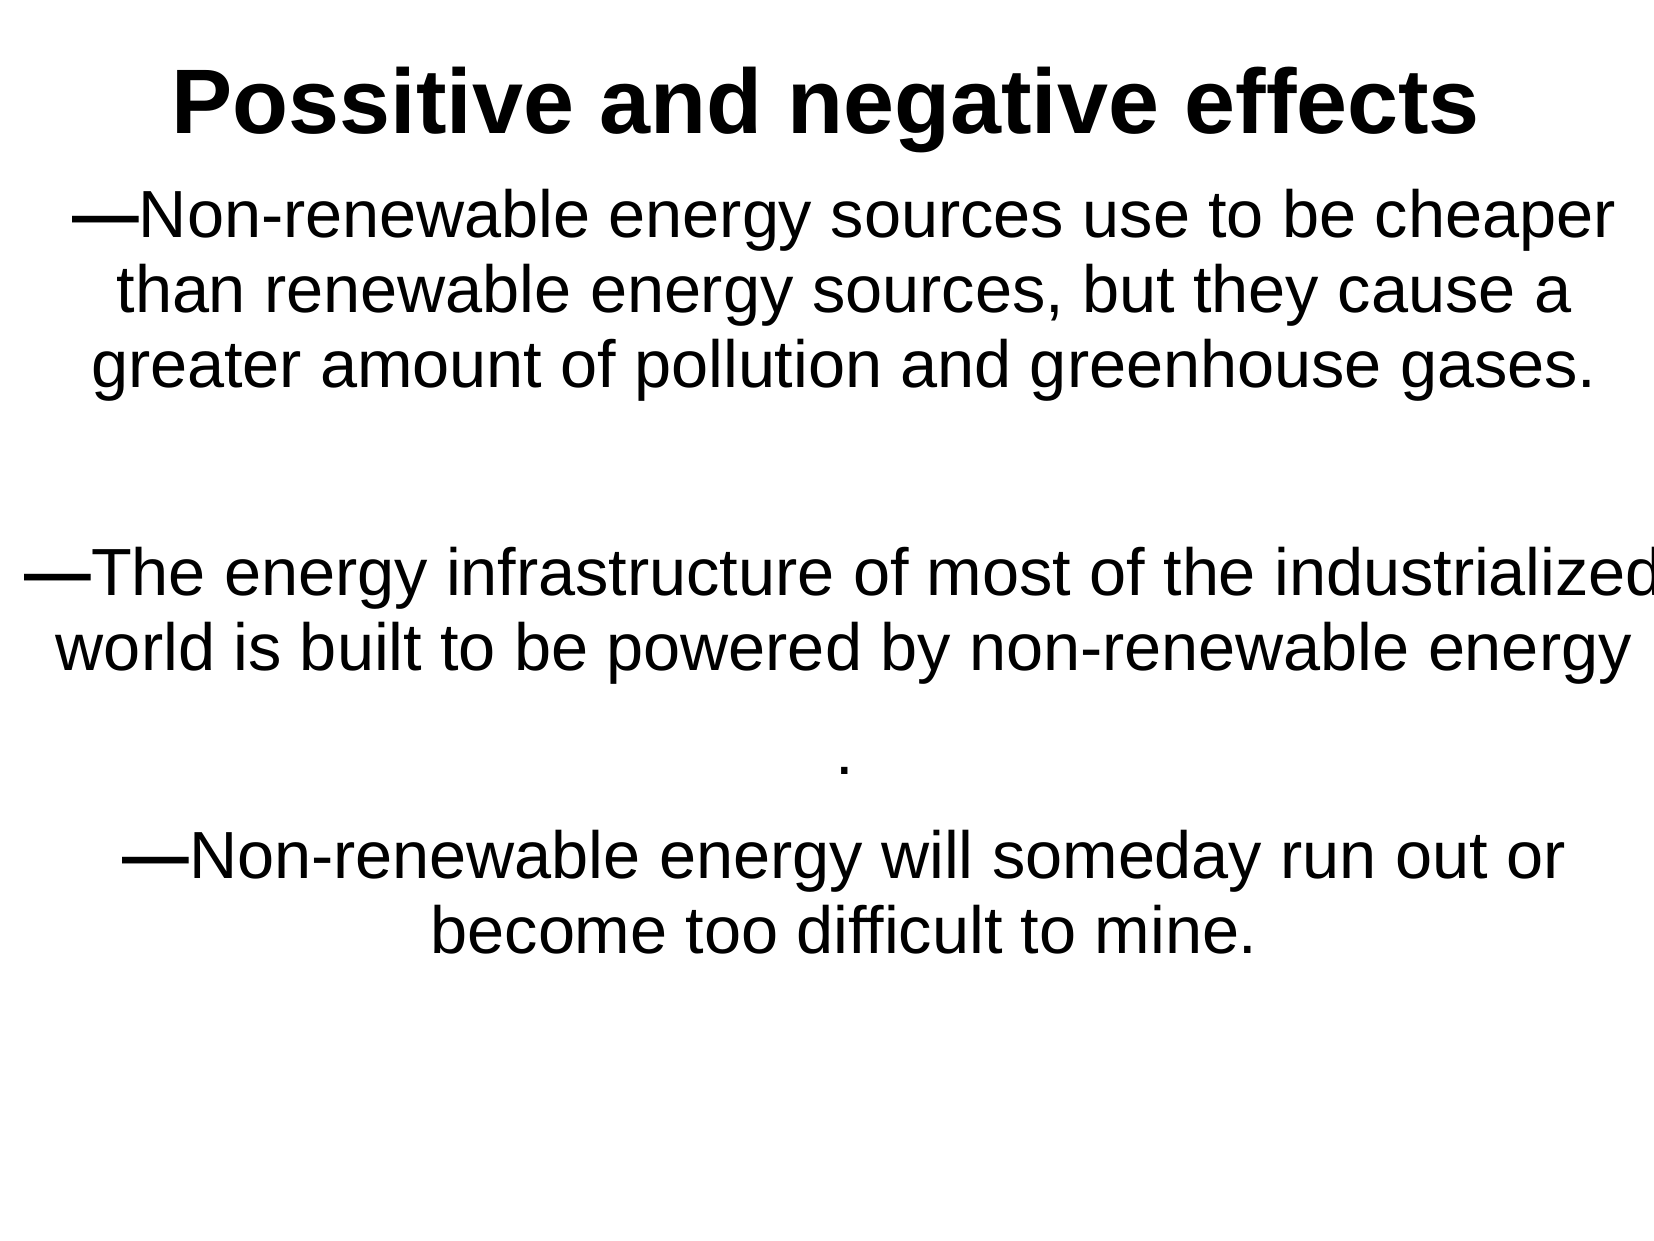

# Possitive and negative effects
—Non-renewable energy sources use to be cheaper than renewable energy sources, but they cause a greater amount of pollution and greenhouse gases.
—The energy infrastructure of most of the industrialized world is built to be powered by non-renewable energy
.
—Non-renewable energy will someday run out or become too difficult to mine.